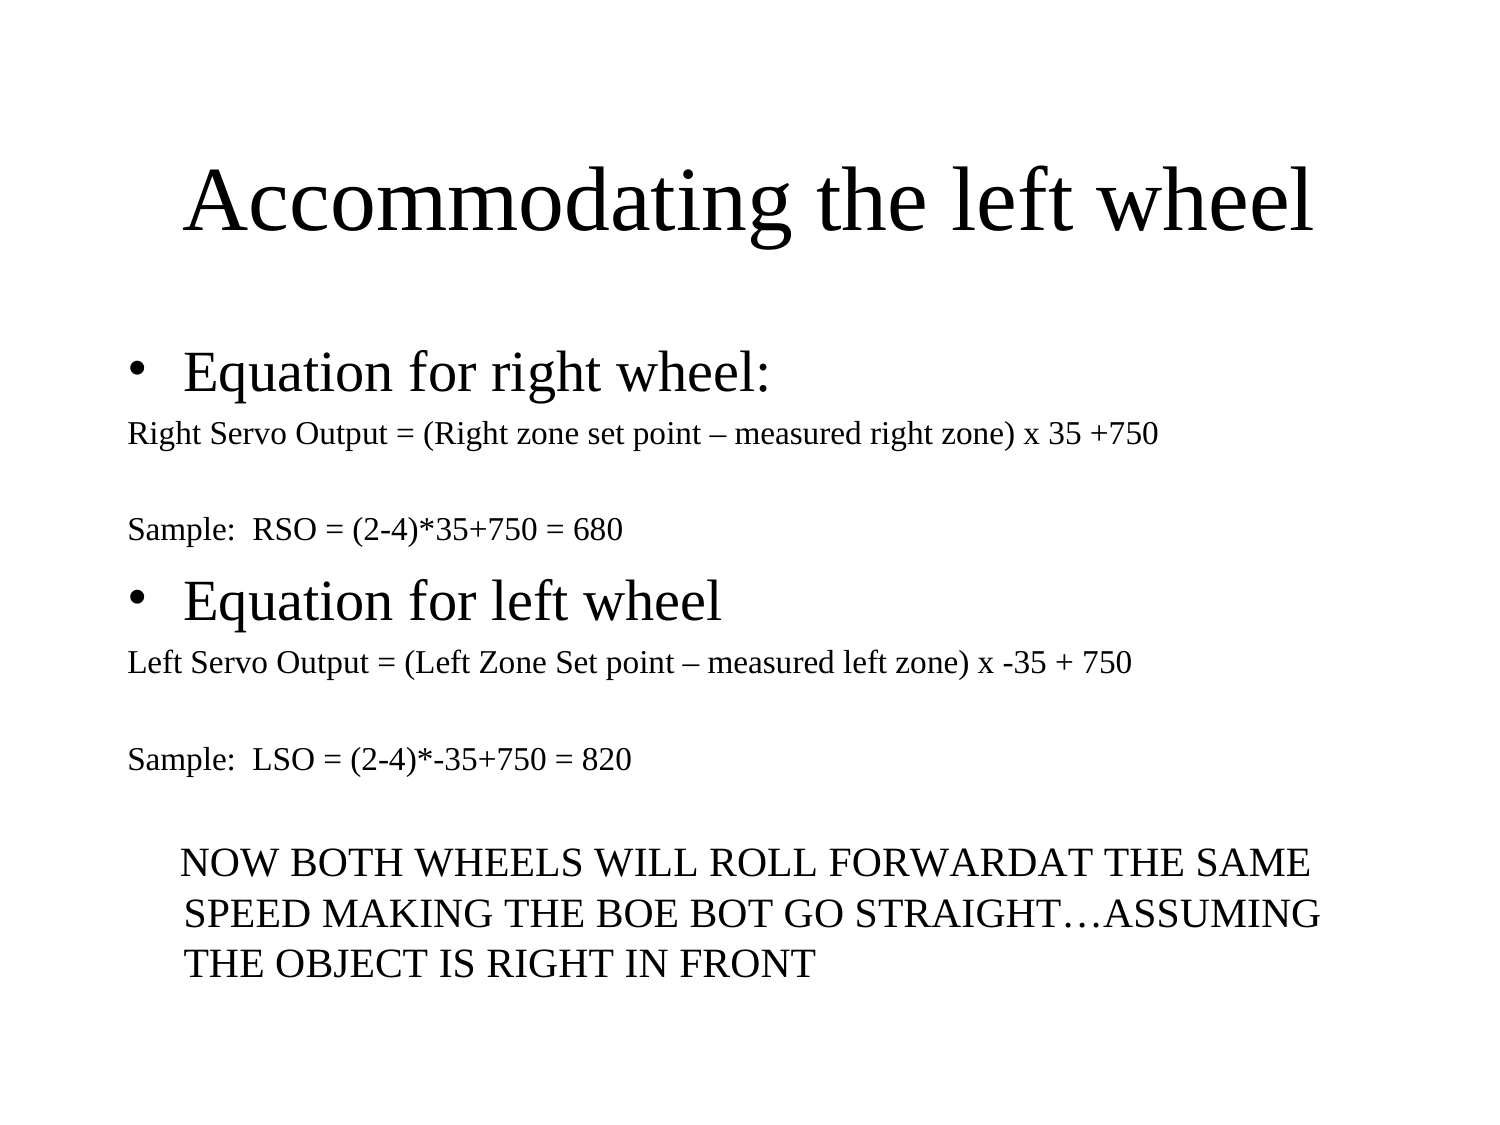

# Accommodating the left wheel
Equation for right wheel:
Right Servo Output = (Right zone set point – measured right zone) x 35 +750
Sample: RSO = (2-4)*35+750 = 680
Equation for left wheel
Left Servo Output = (Left Zone Set point – measured left zone) x -35 + 750
Sample: LSO = (2-4)*-35+750 = 820
 NOW BOTH WHEELS WILL ROLL FORWARDAT THE SAME SPEED MAKING THE BOE BOT GO STRAIGHT…ASSUMING THE OBJECT IS RIGHT IN FRONT